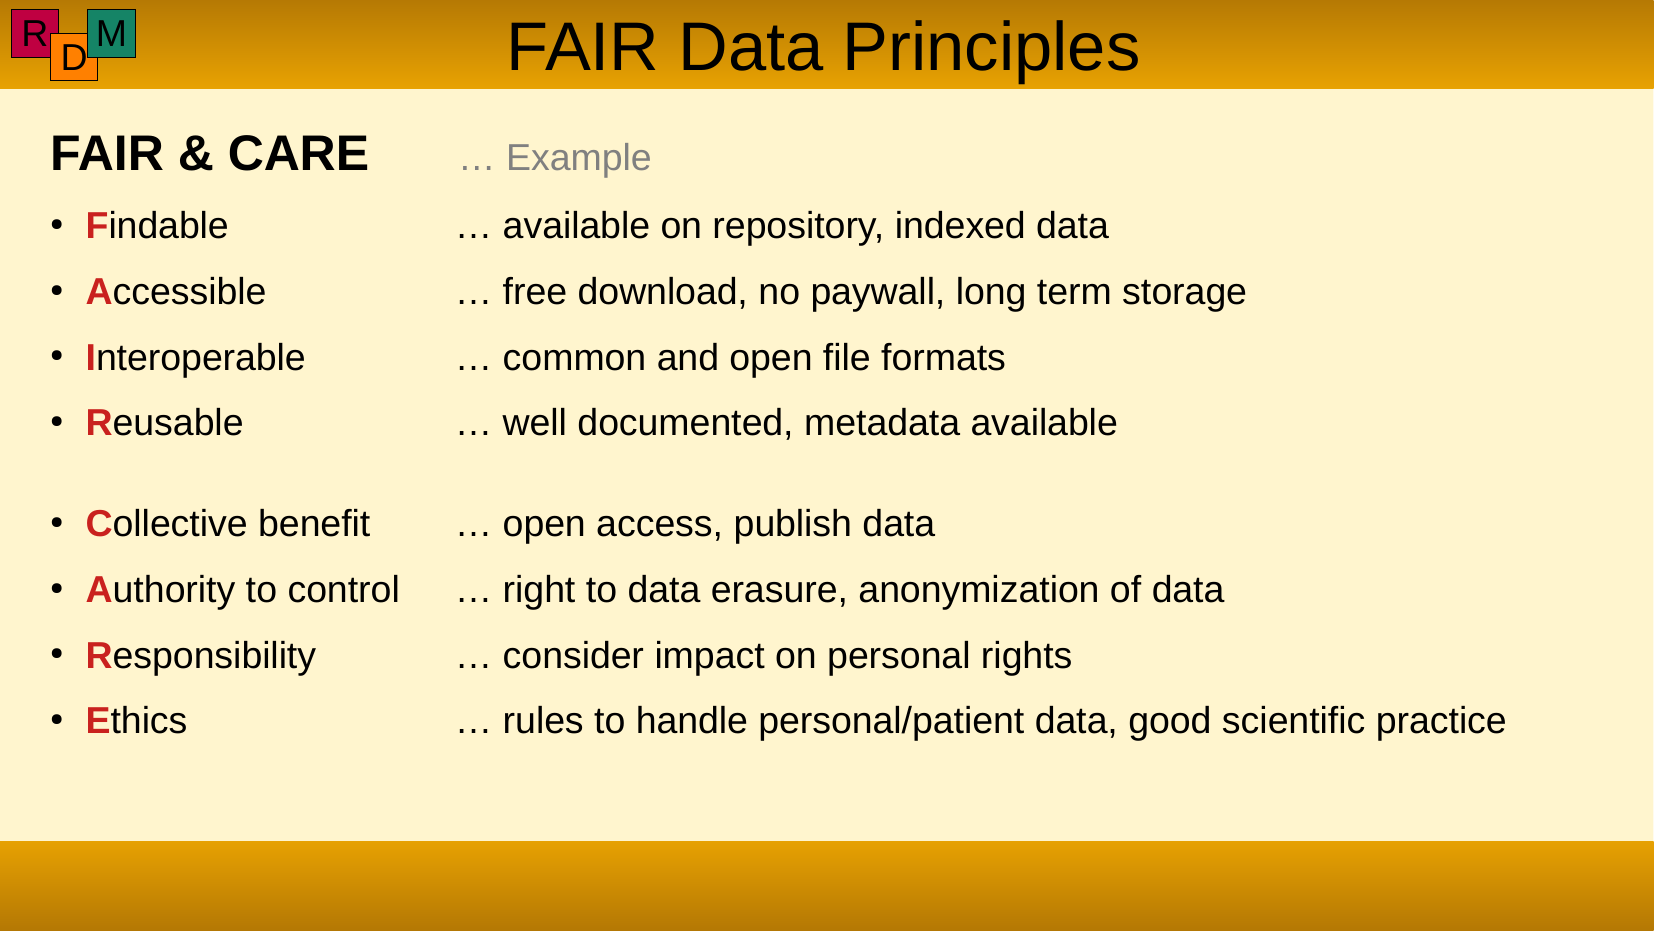

# FAIR Data Principles
R
M
D
FAIR & CARE	… Example
Findable				… available on repository, indexed data
Accessible			… free download, no paywall, long term storage
Interoperable			… common and open file formats
Reusable			… well documented, metadata available
Collective benefit		… open access, publish data
Authority to control	… right to data erasure, anonymization of data
Responsibility		… consider impact on personal rights
Ethics				… rules to handle personal/patient data, good scientific practice